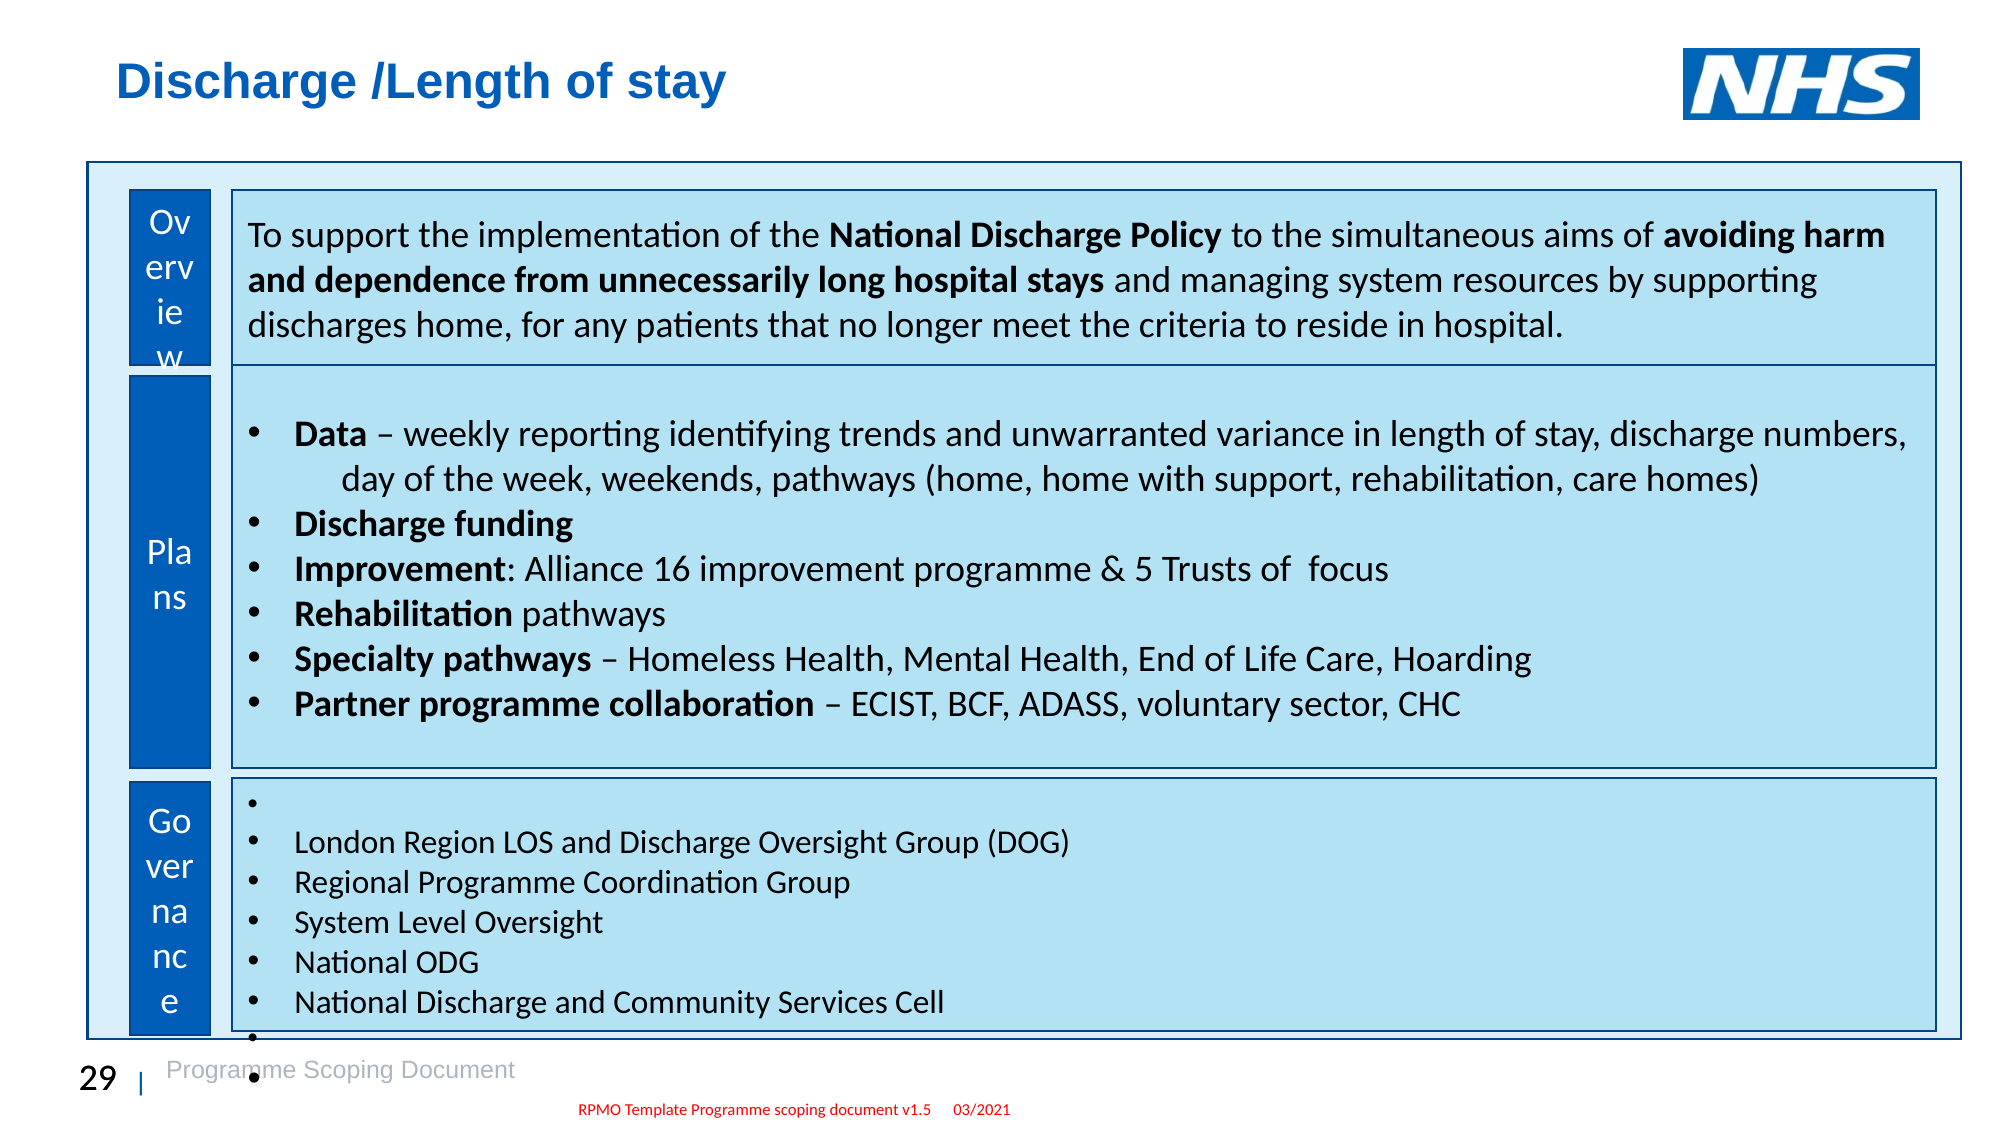

Discharge /Length of stay
To support the implementation of the National Discharge Policy to the simultaneous aims of avoiding harm and dependence from unnecessarily long hospital stays and managing system resources by supporting discharges home, for any patients that no longer meet the criteria to reside in hospital.
Overview
#
Data – weekly reporting identifying trends and unwarranted variance in length of stay, discharge numbers, day of the week, weekends, pathways (home, home with support, rehabilitation, care homes)
Discharge funding
Improvement: Alliance 16 improvement programme & 5 Trusts of focus
Rehabilitation pathways
Specialty pathways – Homeless Health, Mental Health, End of Life Care, Hoarding
Partner programme collaboration – ECIST, BCF, ADASS, voluntary sector, CHC
Plans
London Region LOS and Discharge Oversight Group (DOG)
Regional Programme Coordination Group
System Level Oversight
National ODG
National Discharge and Community Services Cell
Governance
Programme Scoping Document